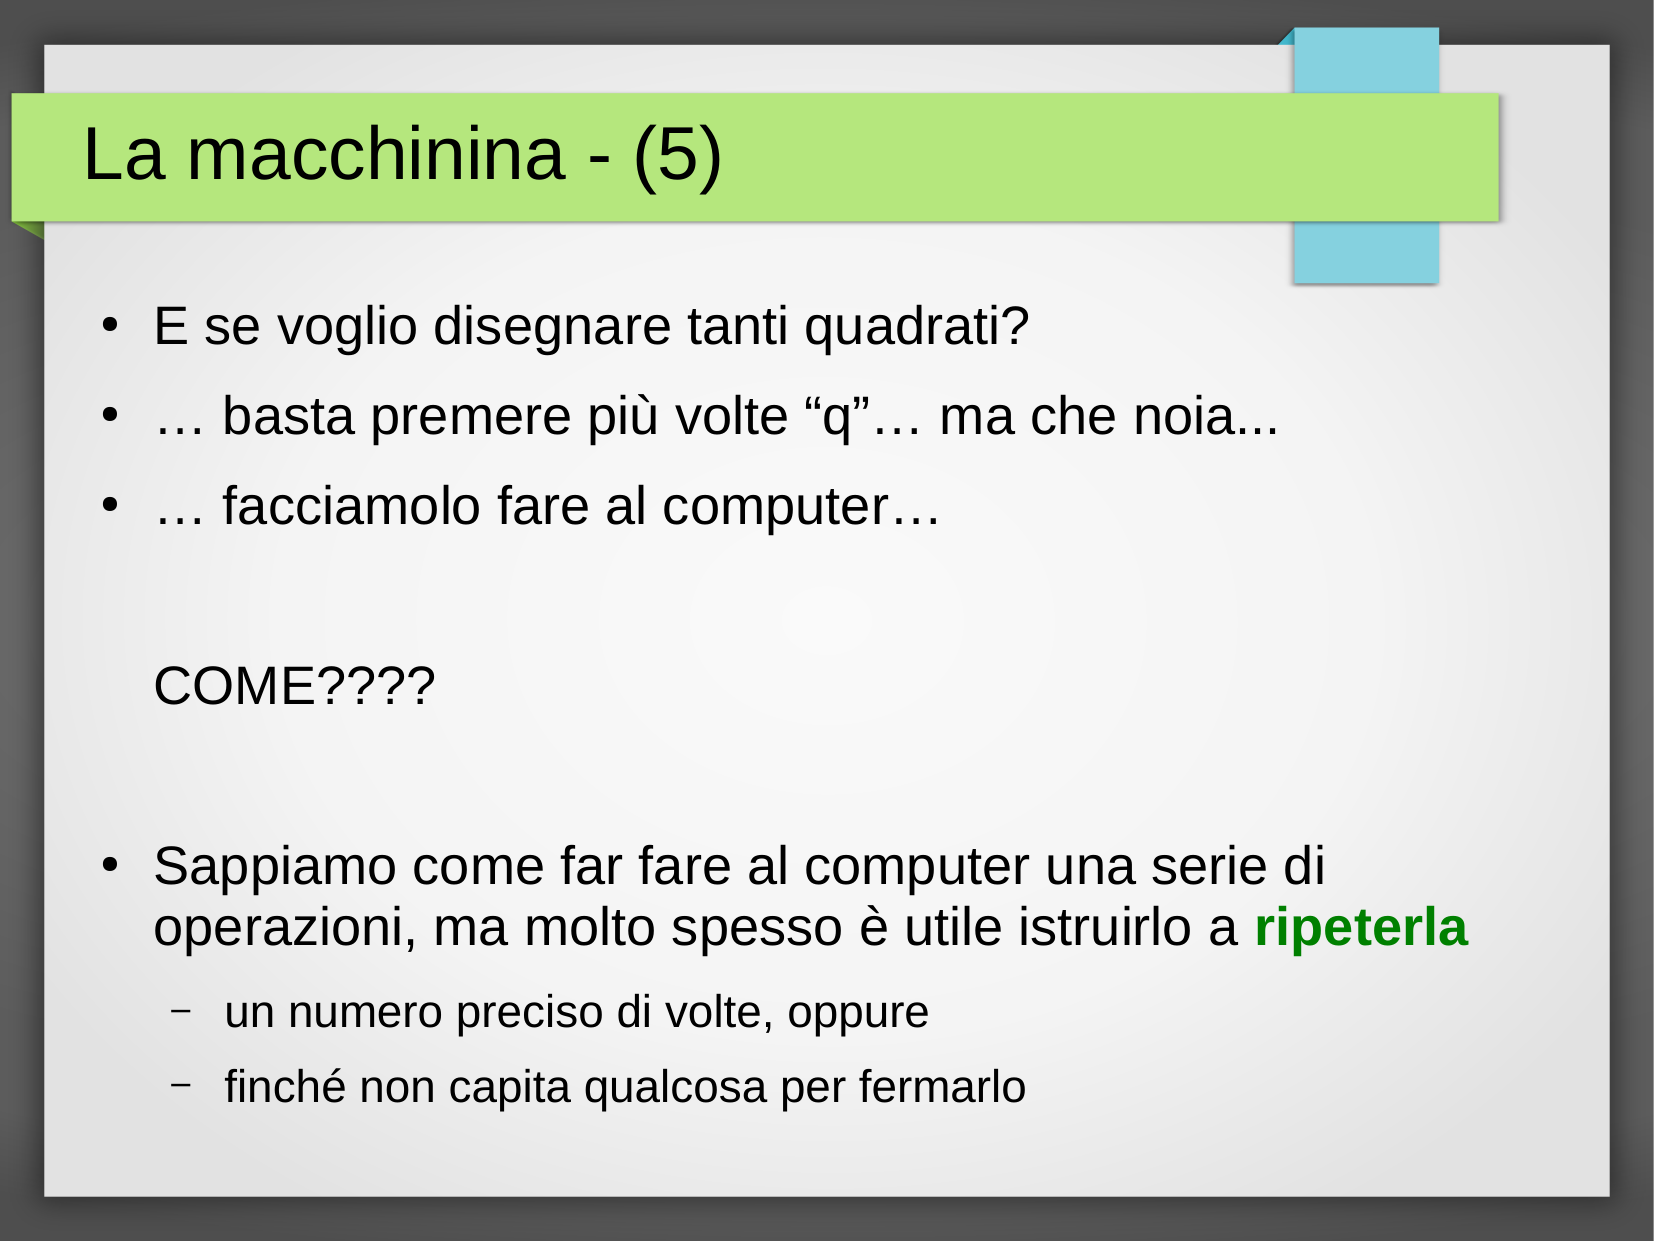

# La macchinina - (5)
E se voglio disegnare tanti quadrati?
… basta premere più volte “q”… ma che noia...
… facciamolo fare al computer…
COME????
Sappiamo come far fare al computer una serie di operazioni, ma molto spesso è utile istruirlo a ripeterla
un numero preciso di volte, oppure
finché non capita qualcosa per fermarlo